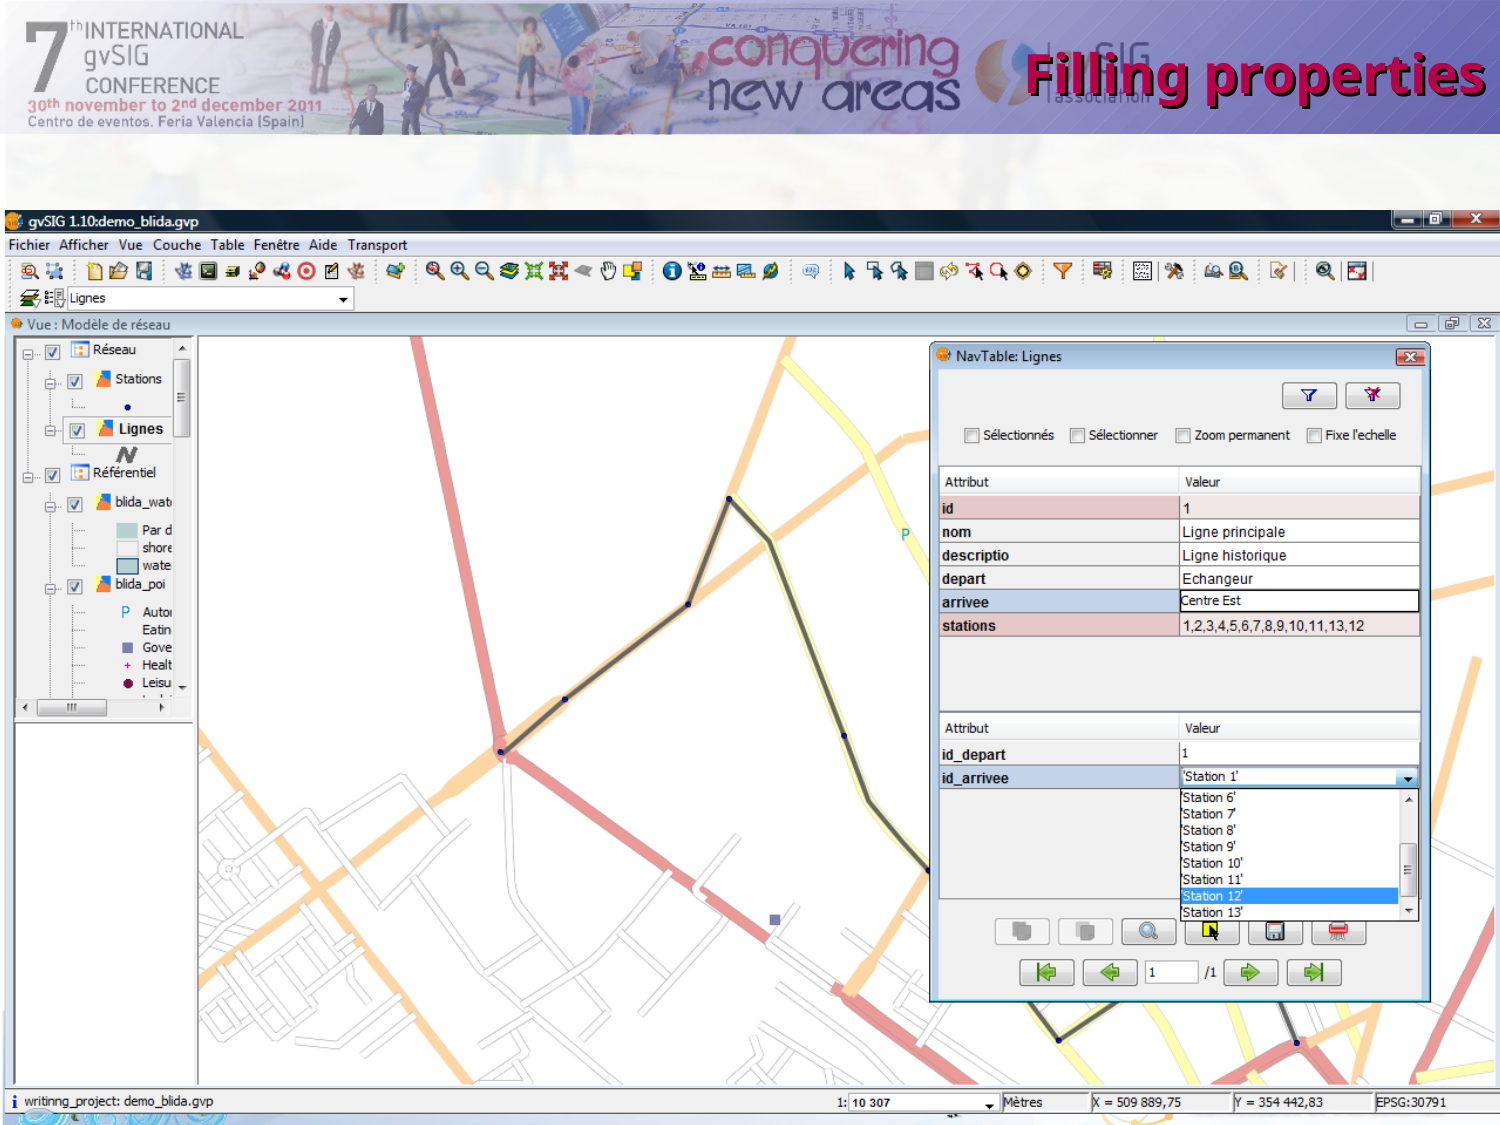

Filling properties
#
GvSIG to help network bus management
29